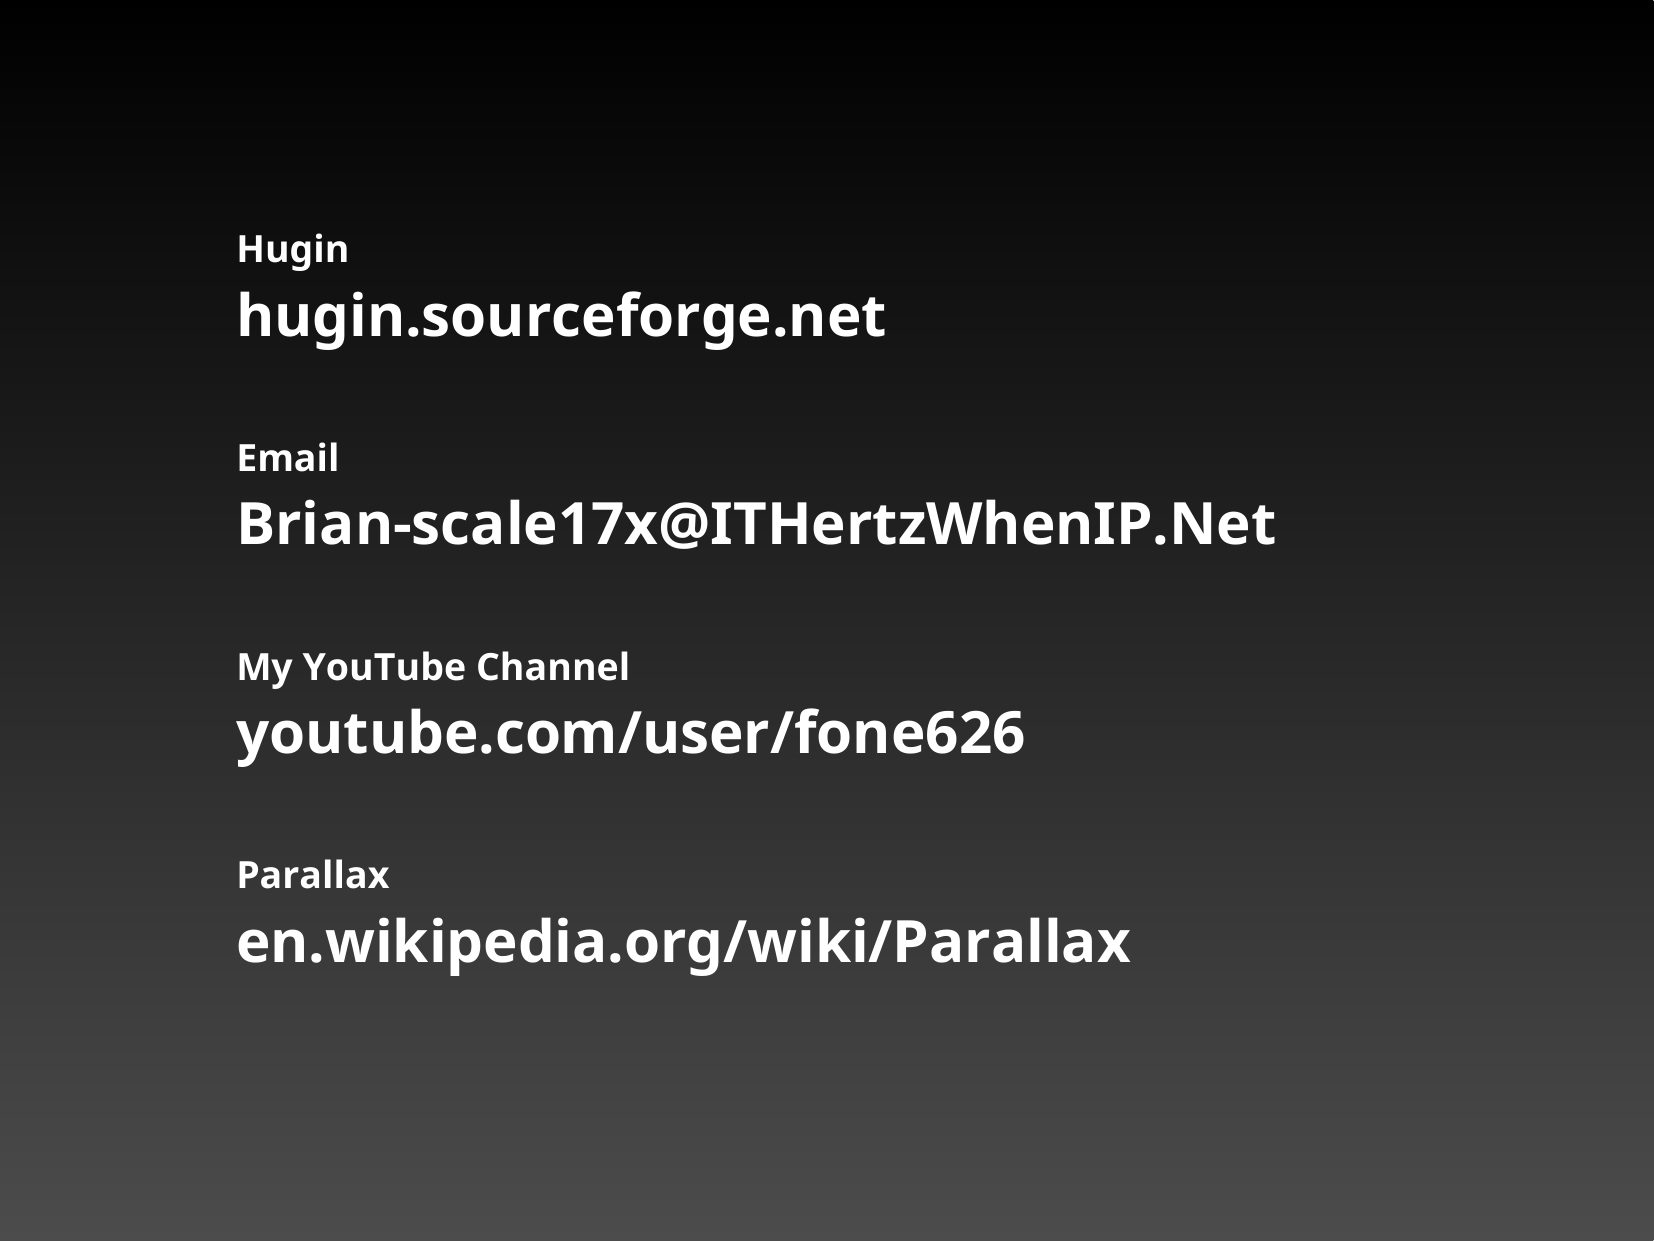

# Hugin hugin.sourceforge.net
Email
Brian-scale17x@ITHertzWhenIP.Net
My YouTube Channel
youtube.com/user/fone626
Parallax
en.wikipedia.org/wiki/Parallax